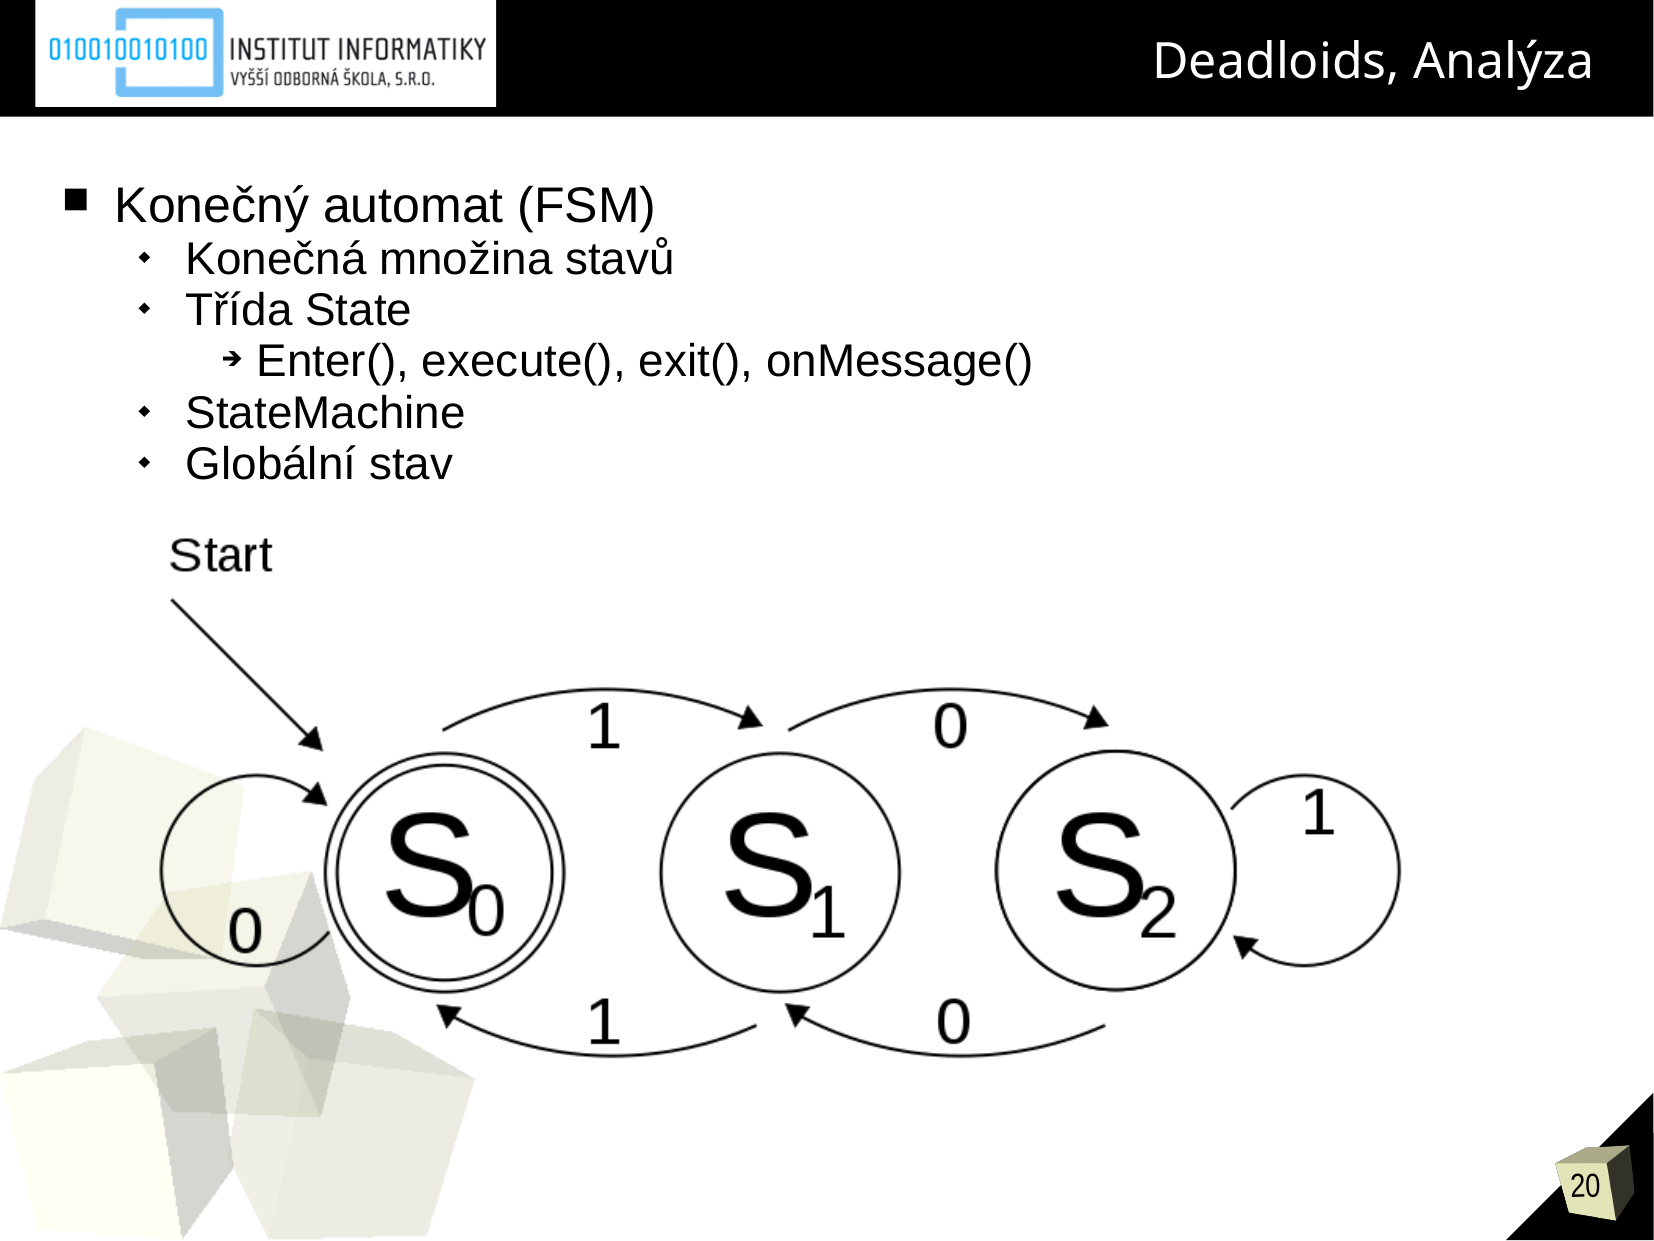

# Deadloids, Analýza
Konečný automat (FSM)
Konečná množina stavů
Třída State
Enter(), execute(), exit(), onMessage()
StateMachine
Globální stav